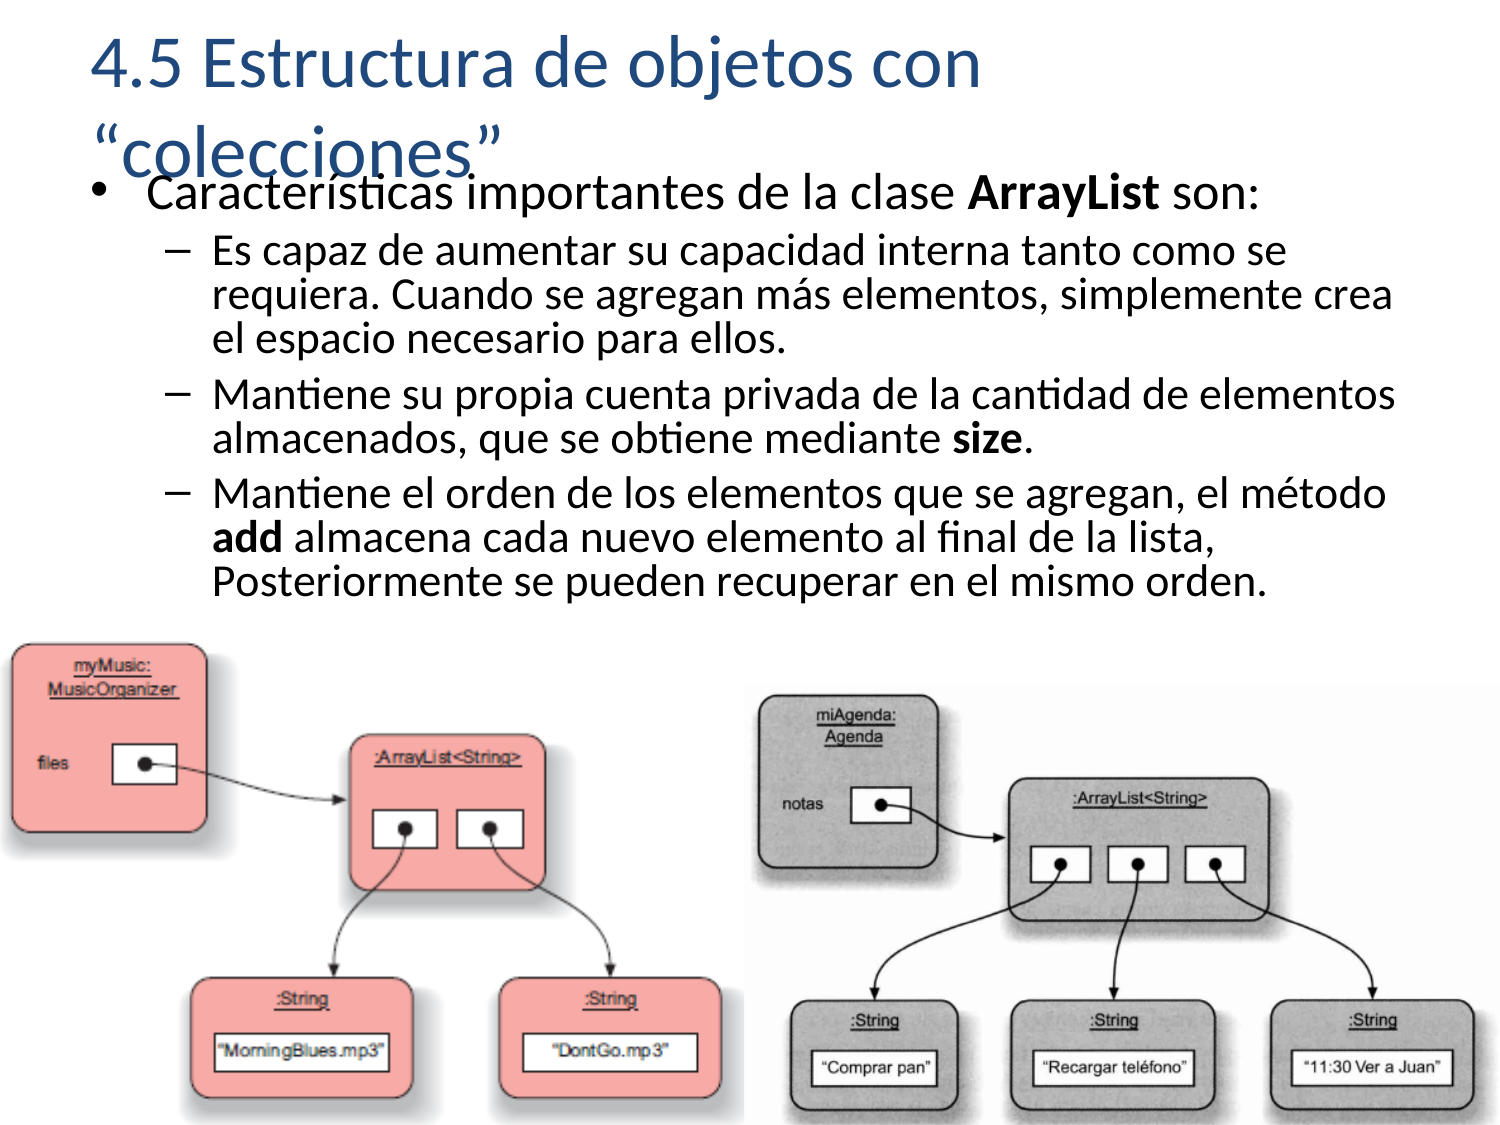

# 4.5 Estructura de objetos con “colecciones”
Características importantes de la clase ArrayList son:
Es capaz de aumentar su capacidad interna tanto como se requiera. Cuando se agregan más elementos, simplemente crea el espacio necesario para ellos.
Mantiene su propia cuenta privada de la cantidad de elementos almacenados, que se obtiene mediante size.
Mantiene el orden de los elementos que se agregan, el método add almacena cada nuevo elemento al final de la lista, Posteriormente se pueden recuperar en el mismo orden.